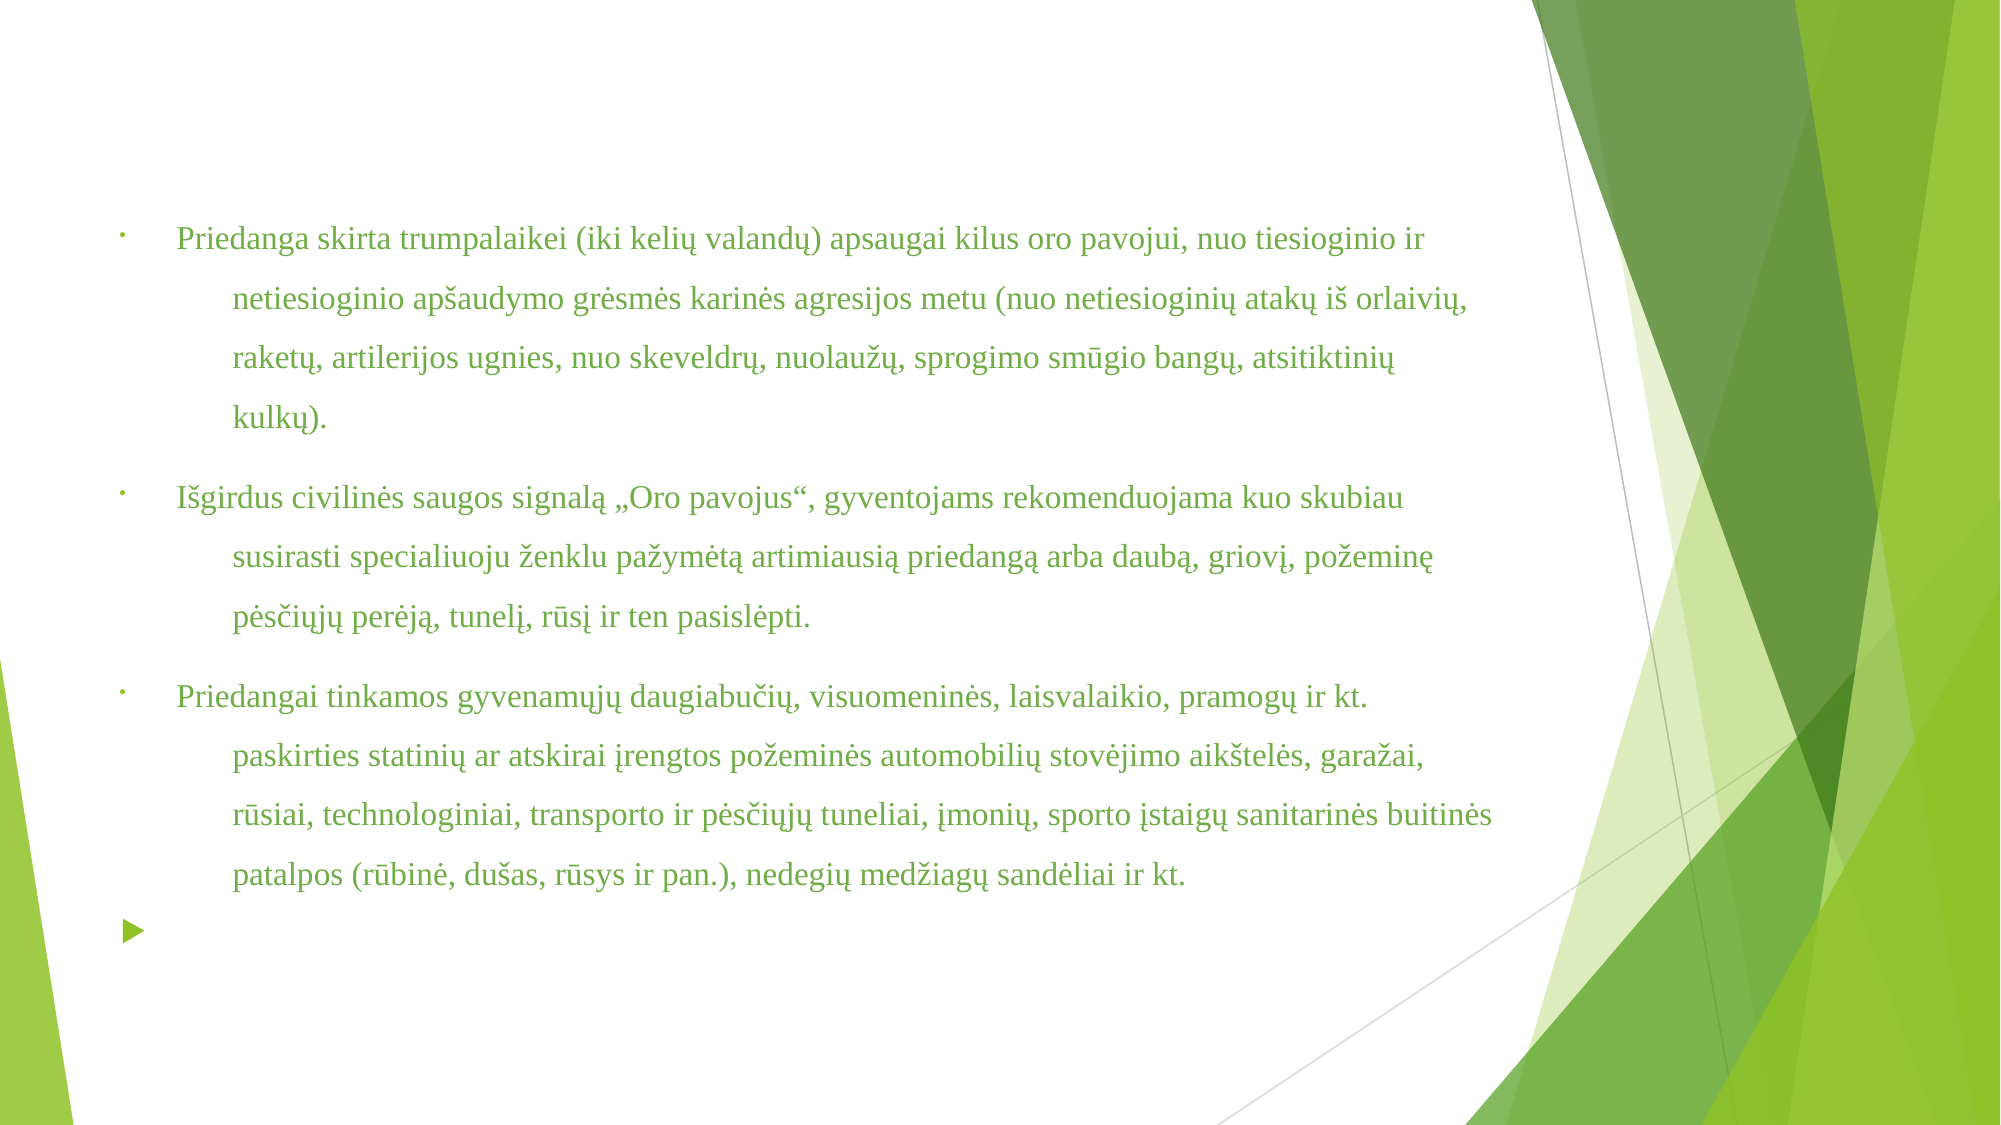

# Priedanga skirta trumpalaikei (iki kelių valandų) apsaugai kilus oro pavojui, nuo tiesioginio ir netiesioginio apšaudymo grėsmės karinės agresijos metu (nuo netiesioginių atakų iš orlaivių, raketų, artilerijos ugnies, nuo skeveldrų, nuolaužų, sprogimo smūgio bangų, atsitiktinių kulkų).
Išgirdus civilinės saugos signalą „Oro pavojus“, gyventojams rekomenduojama kuo skubiau susirasti specialiuoju ženklu pažymėtą artimiausią priedangą arba daubą, griovį, požeminę pėsčiųjų perėją, tunelį, rūsį ir ten pasislėpti.
Priedangai tinkamos gyvenamųjų daugiabučių, visuomeninės, laisvalaikio, pramogų ir kt. paskirties statinių ar atskirai įrengtos požeminės automobilių stovėjimo aikštelės, garažai, rūsiai, technologiniai, transporto ir pėsčiųjų tuneliai, įmonių, sporto įstaigų sanitarinės buitinės patalpos (rūbinė, dušas, rūsys ir pan.), nedegių medžiagų sandėliai ir kt.